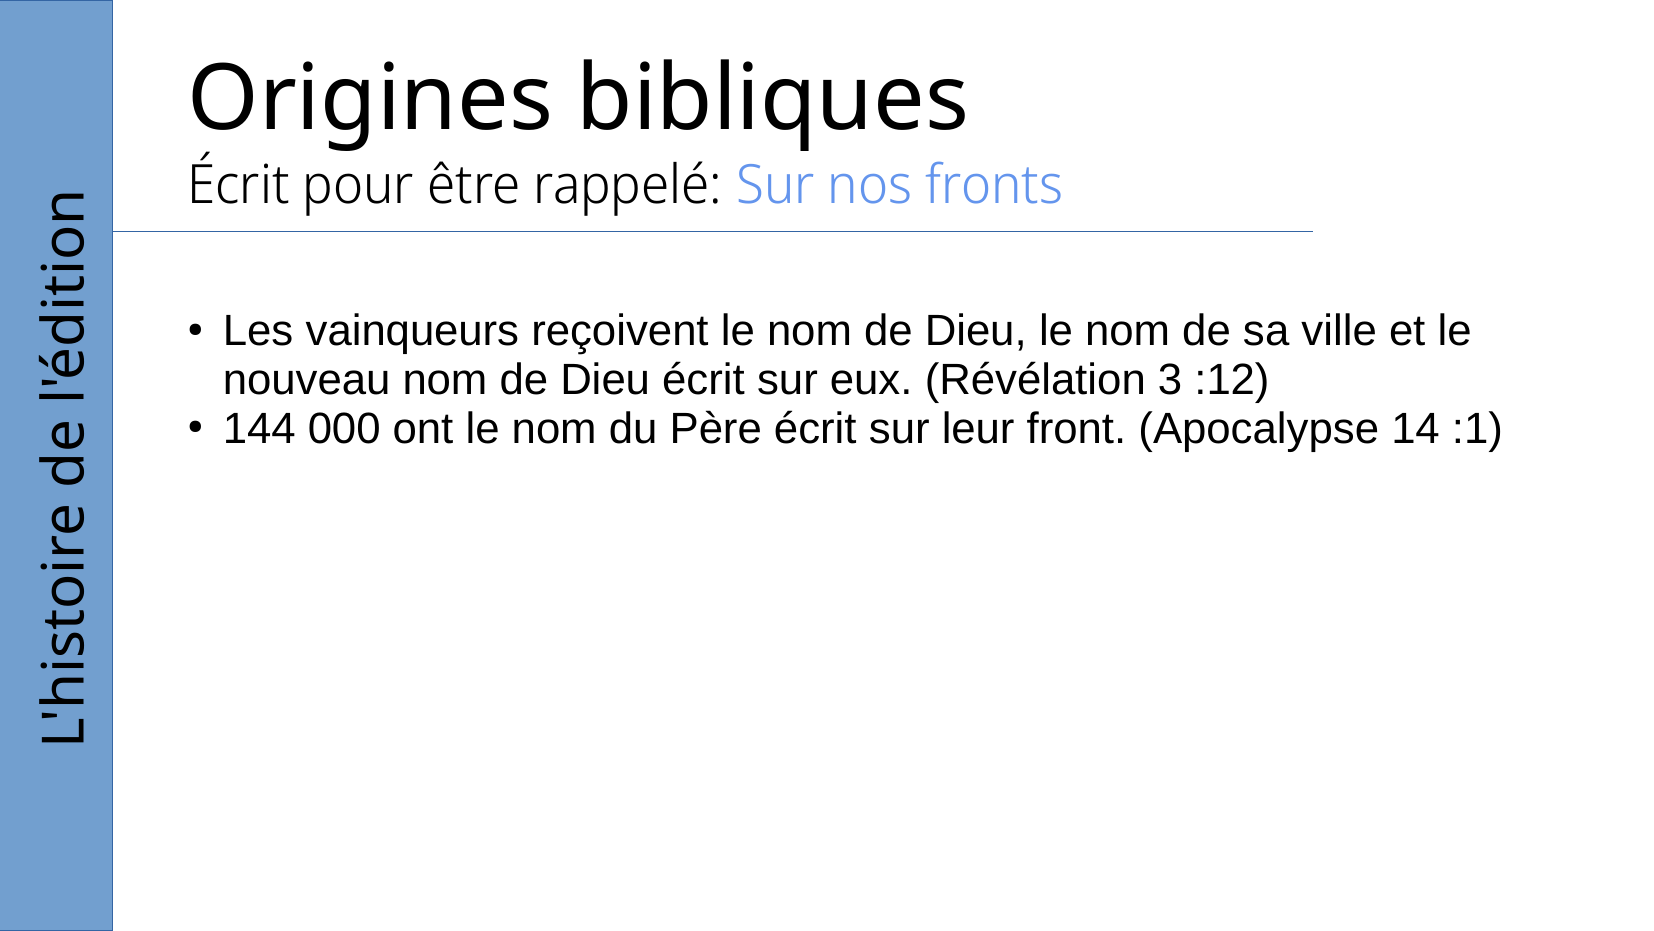

# Origines bibliques
Écrit pour être rappelé: Sur nos fronts
Les vainqueurs reçoivent le nom de Dieu, le nom de sa ville et le nouveau nom de Dieu écrit sur eux. (Révélation 3 :12)
144 000 ont le nom du Père écrit sur leur front. (Apocalypse 14 :1)
L'histoire de l'édition